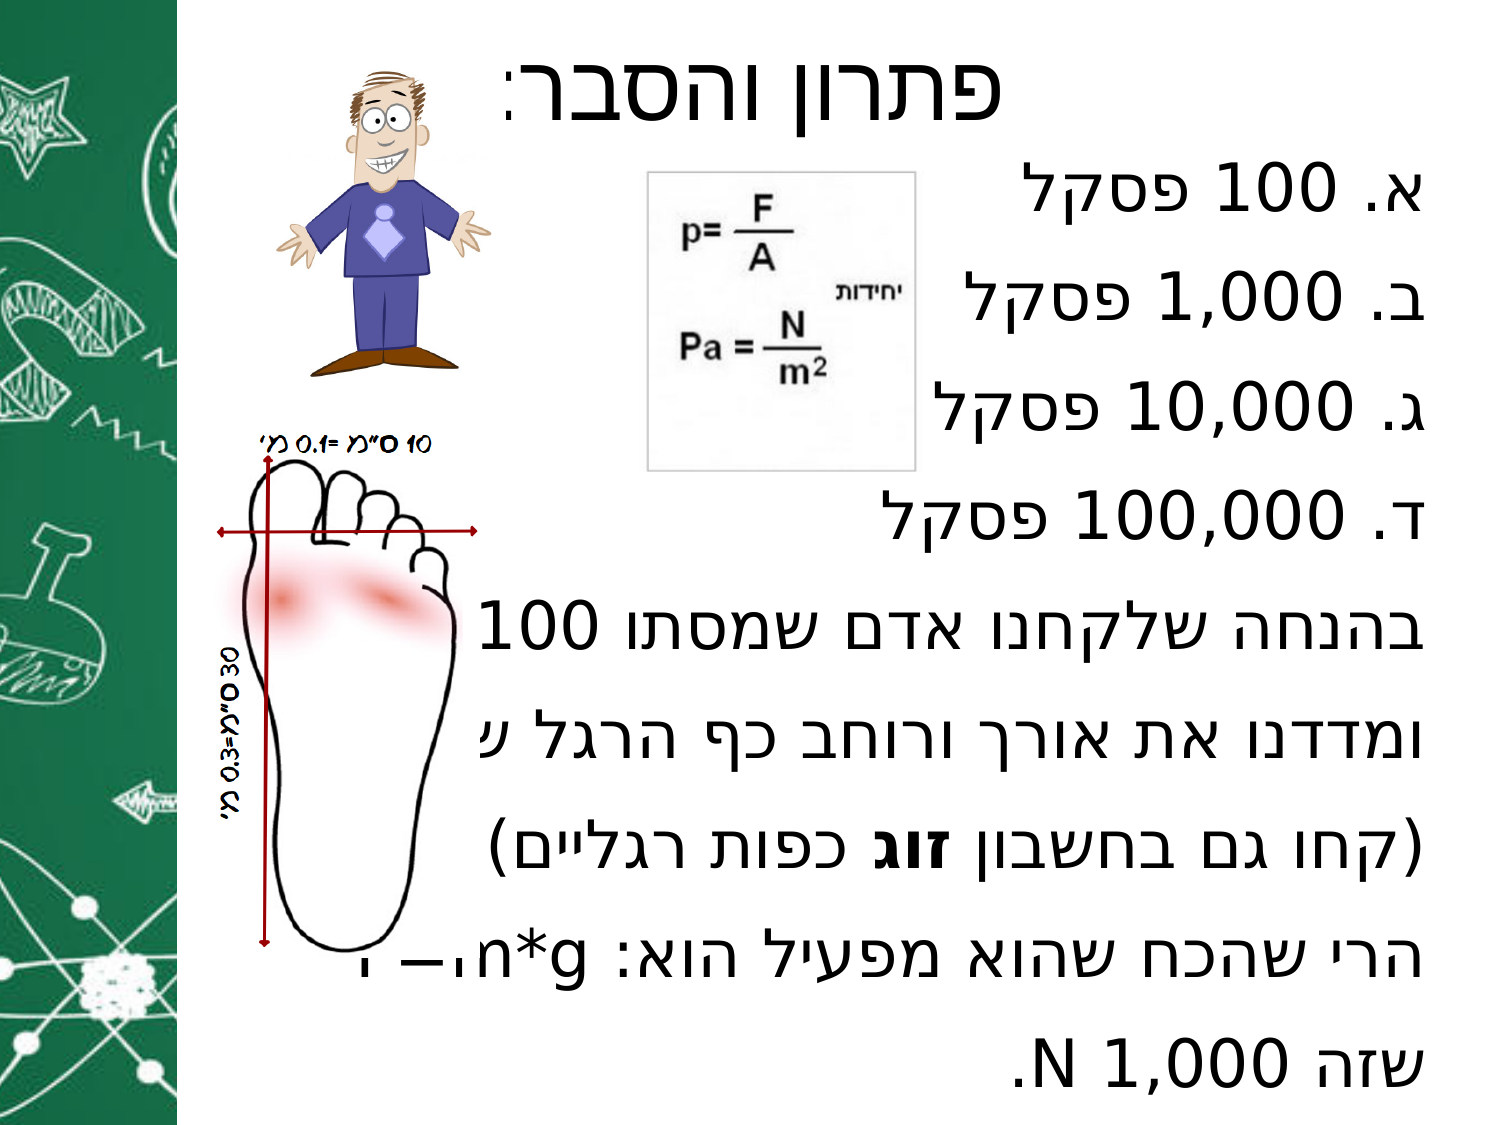

# פתרון והסבר:
א. 100 פסקל
ב. 1,000 פסקל
ג. 10,000 פסקל
ד. 100,000 פסקל
בהנחה שלקחנו אדם שמסתו 100 ק"ג
ומדדנו את אורך ורוחב כף הרגל שלו
(קחו גם בחשבון זוג כפות רגליים)
הרי שהכח שהוא מפעיל הוא: F=m*g
שזה N 1,000.